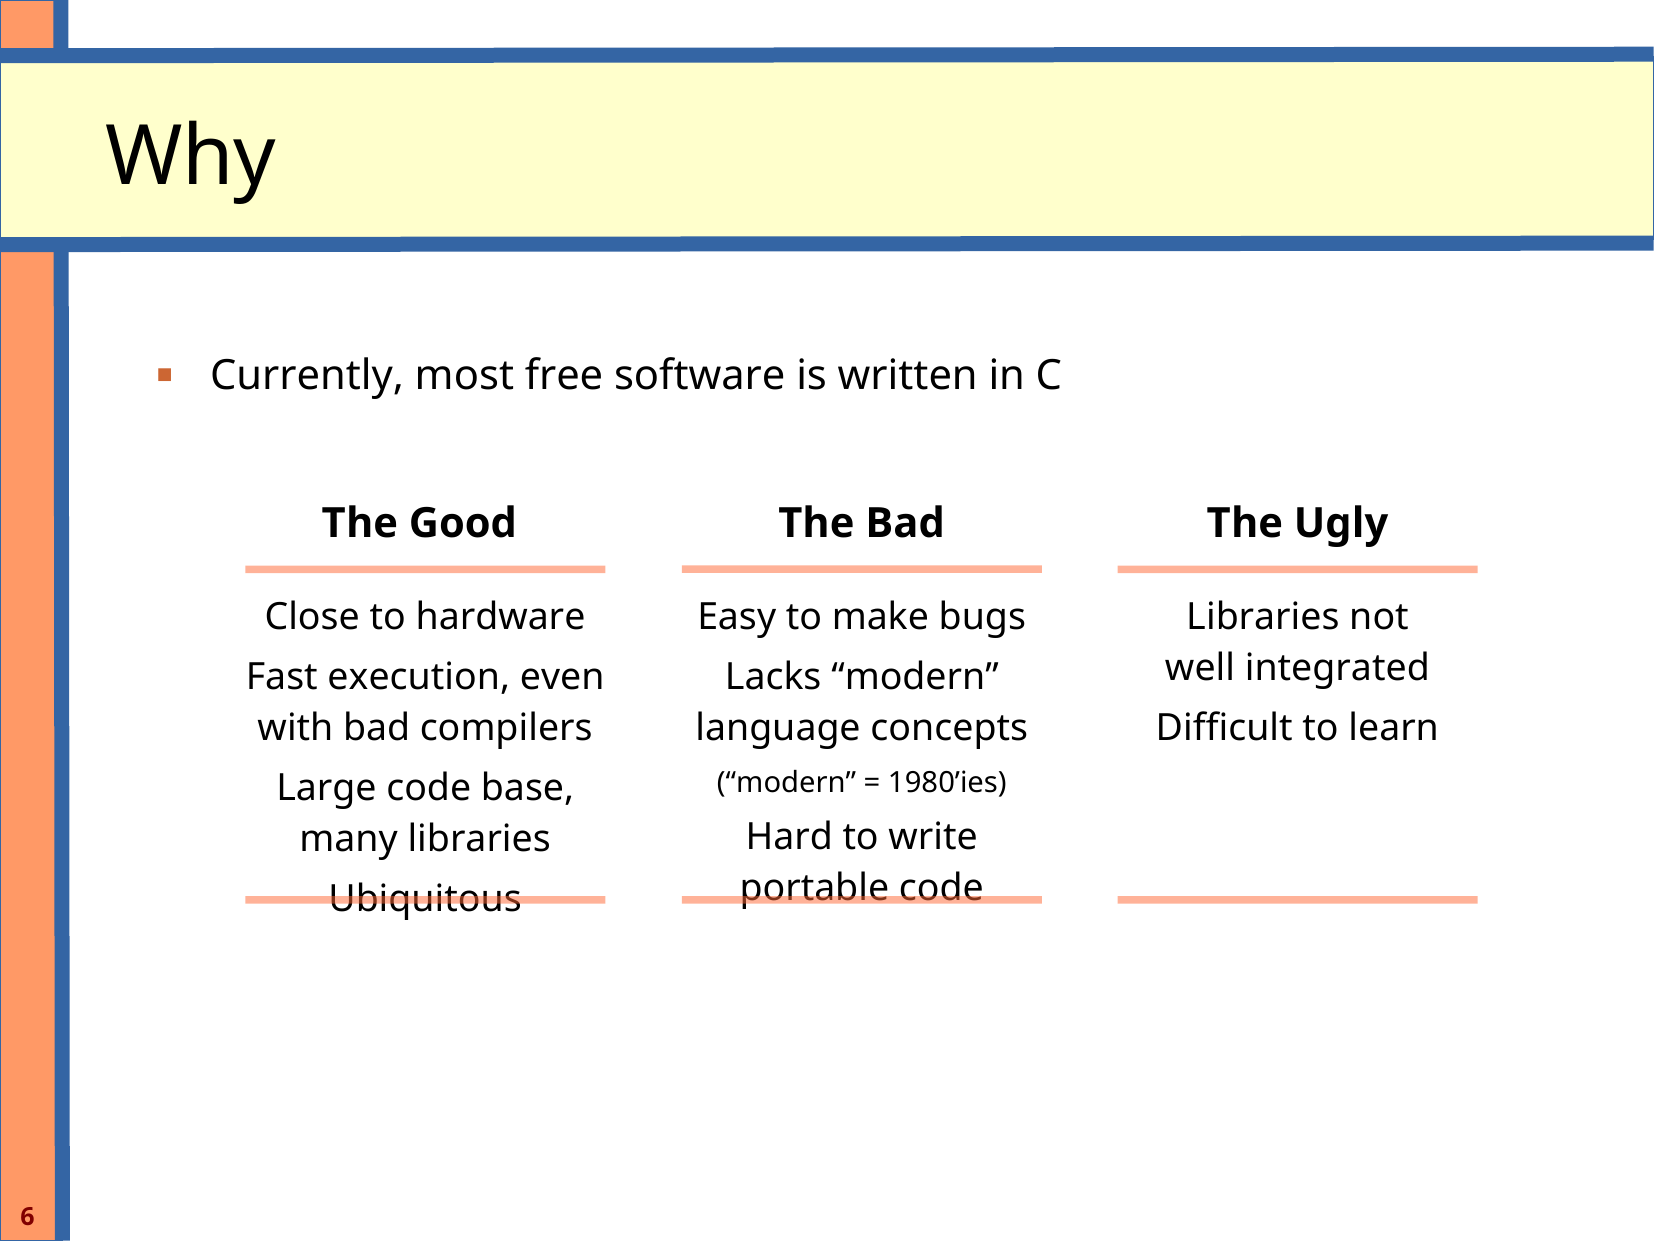

# Why
Currently, most free software is written in C
The Good
The Bad
The Ugly
Close to hardware
Fast execution, even
with bad compilers
Large code base,
many libraries
Ubiquitous
Easy to make bugs
Lacks “modern”
language concepts
(“modern” = 1980’ies)
Hard to write
portable code
Libraries not
well integrated
Difficult to learn